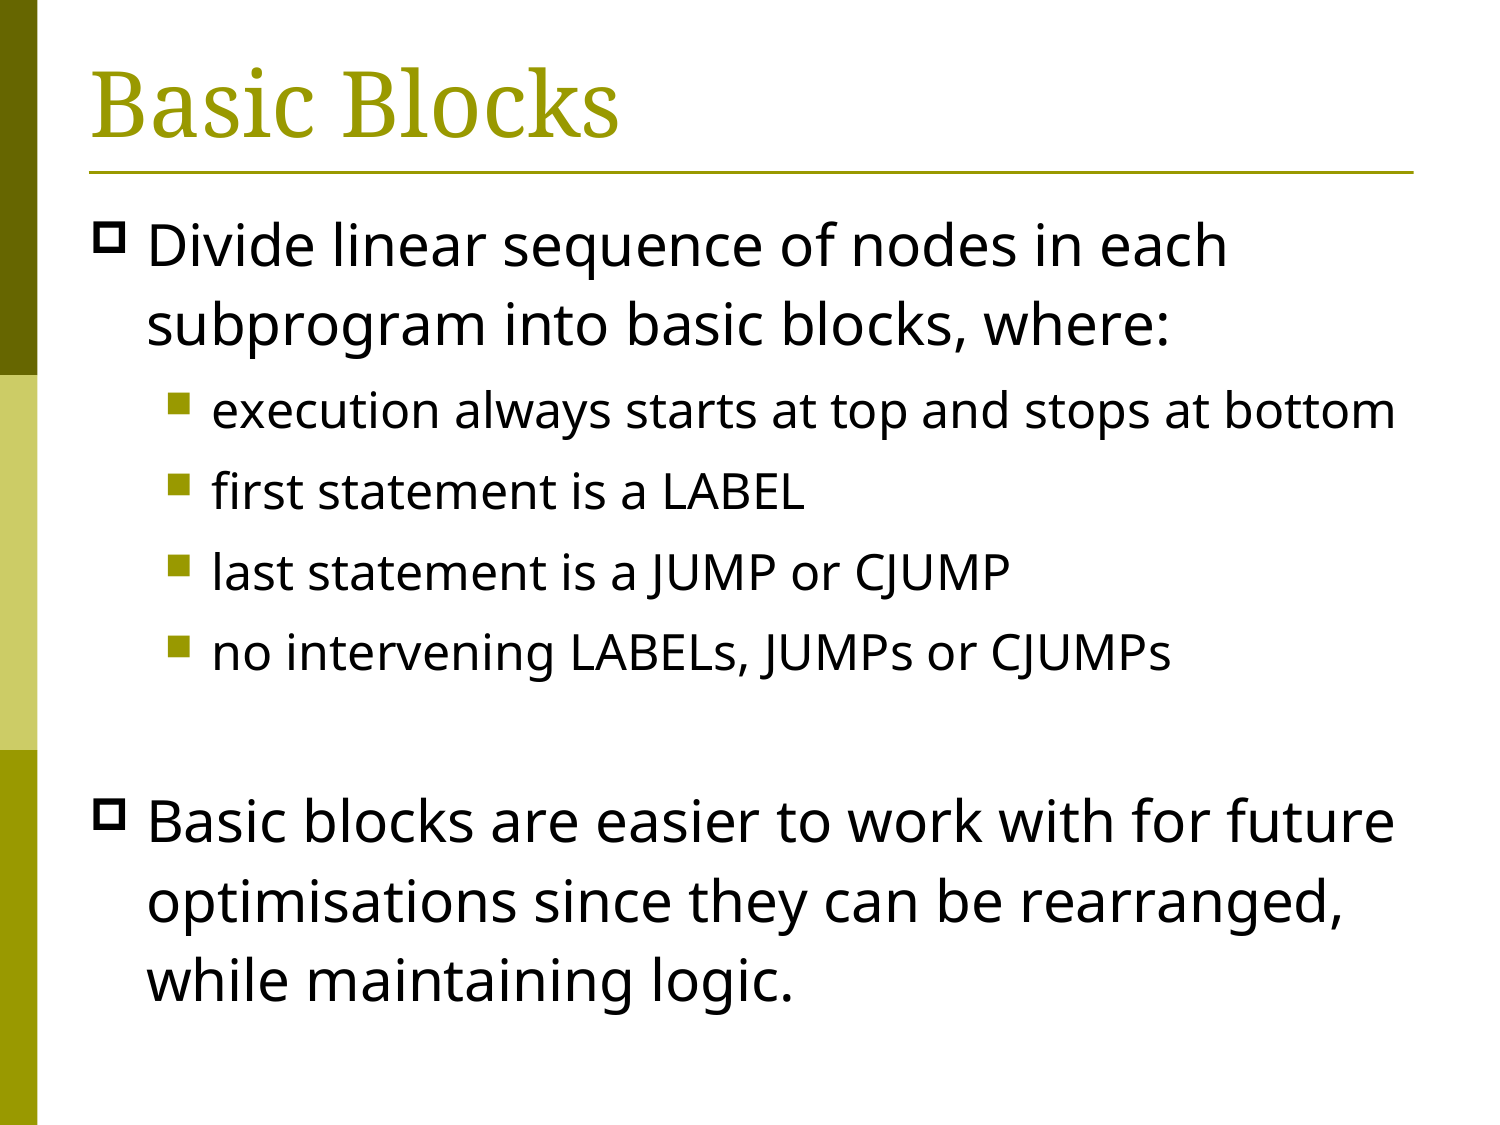

# Basic Blocks
Divide linear sequence of nodes in each subprogram into basic blocks, where:
execution always starts at top and stops at bottom
first statement is a LABEL
last statement is a JUMP or CJUMP
no intervening LABELs, JUMPs or CJUMPs
Basic blocks are easier to work with for future optimisations since they can be rearranged, while maintaining logic.